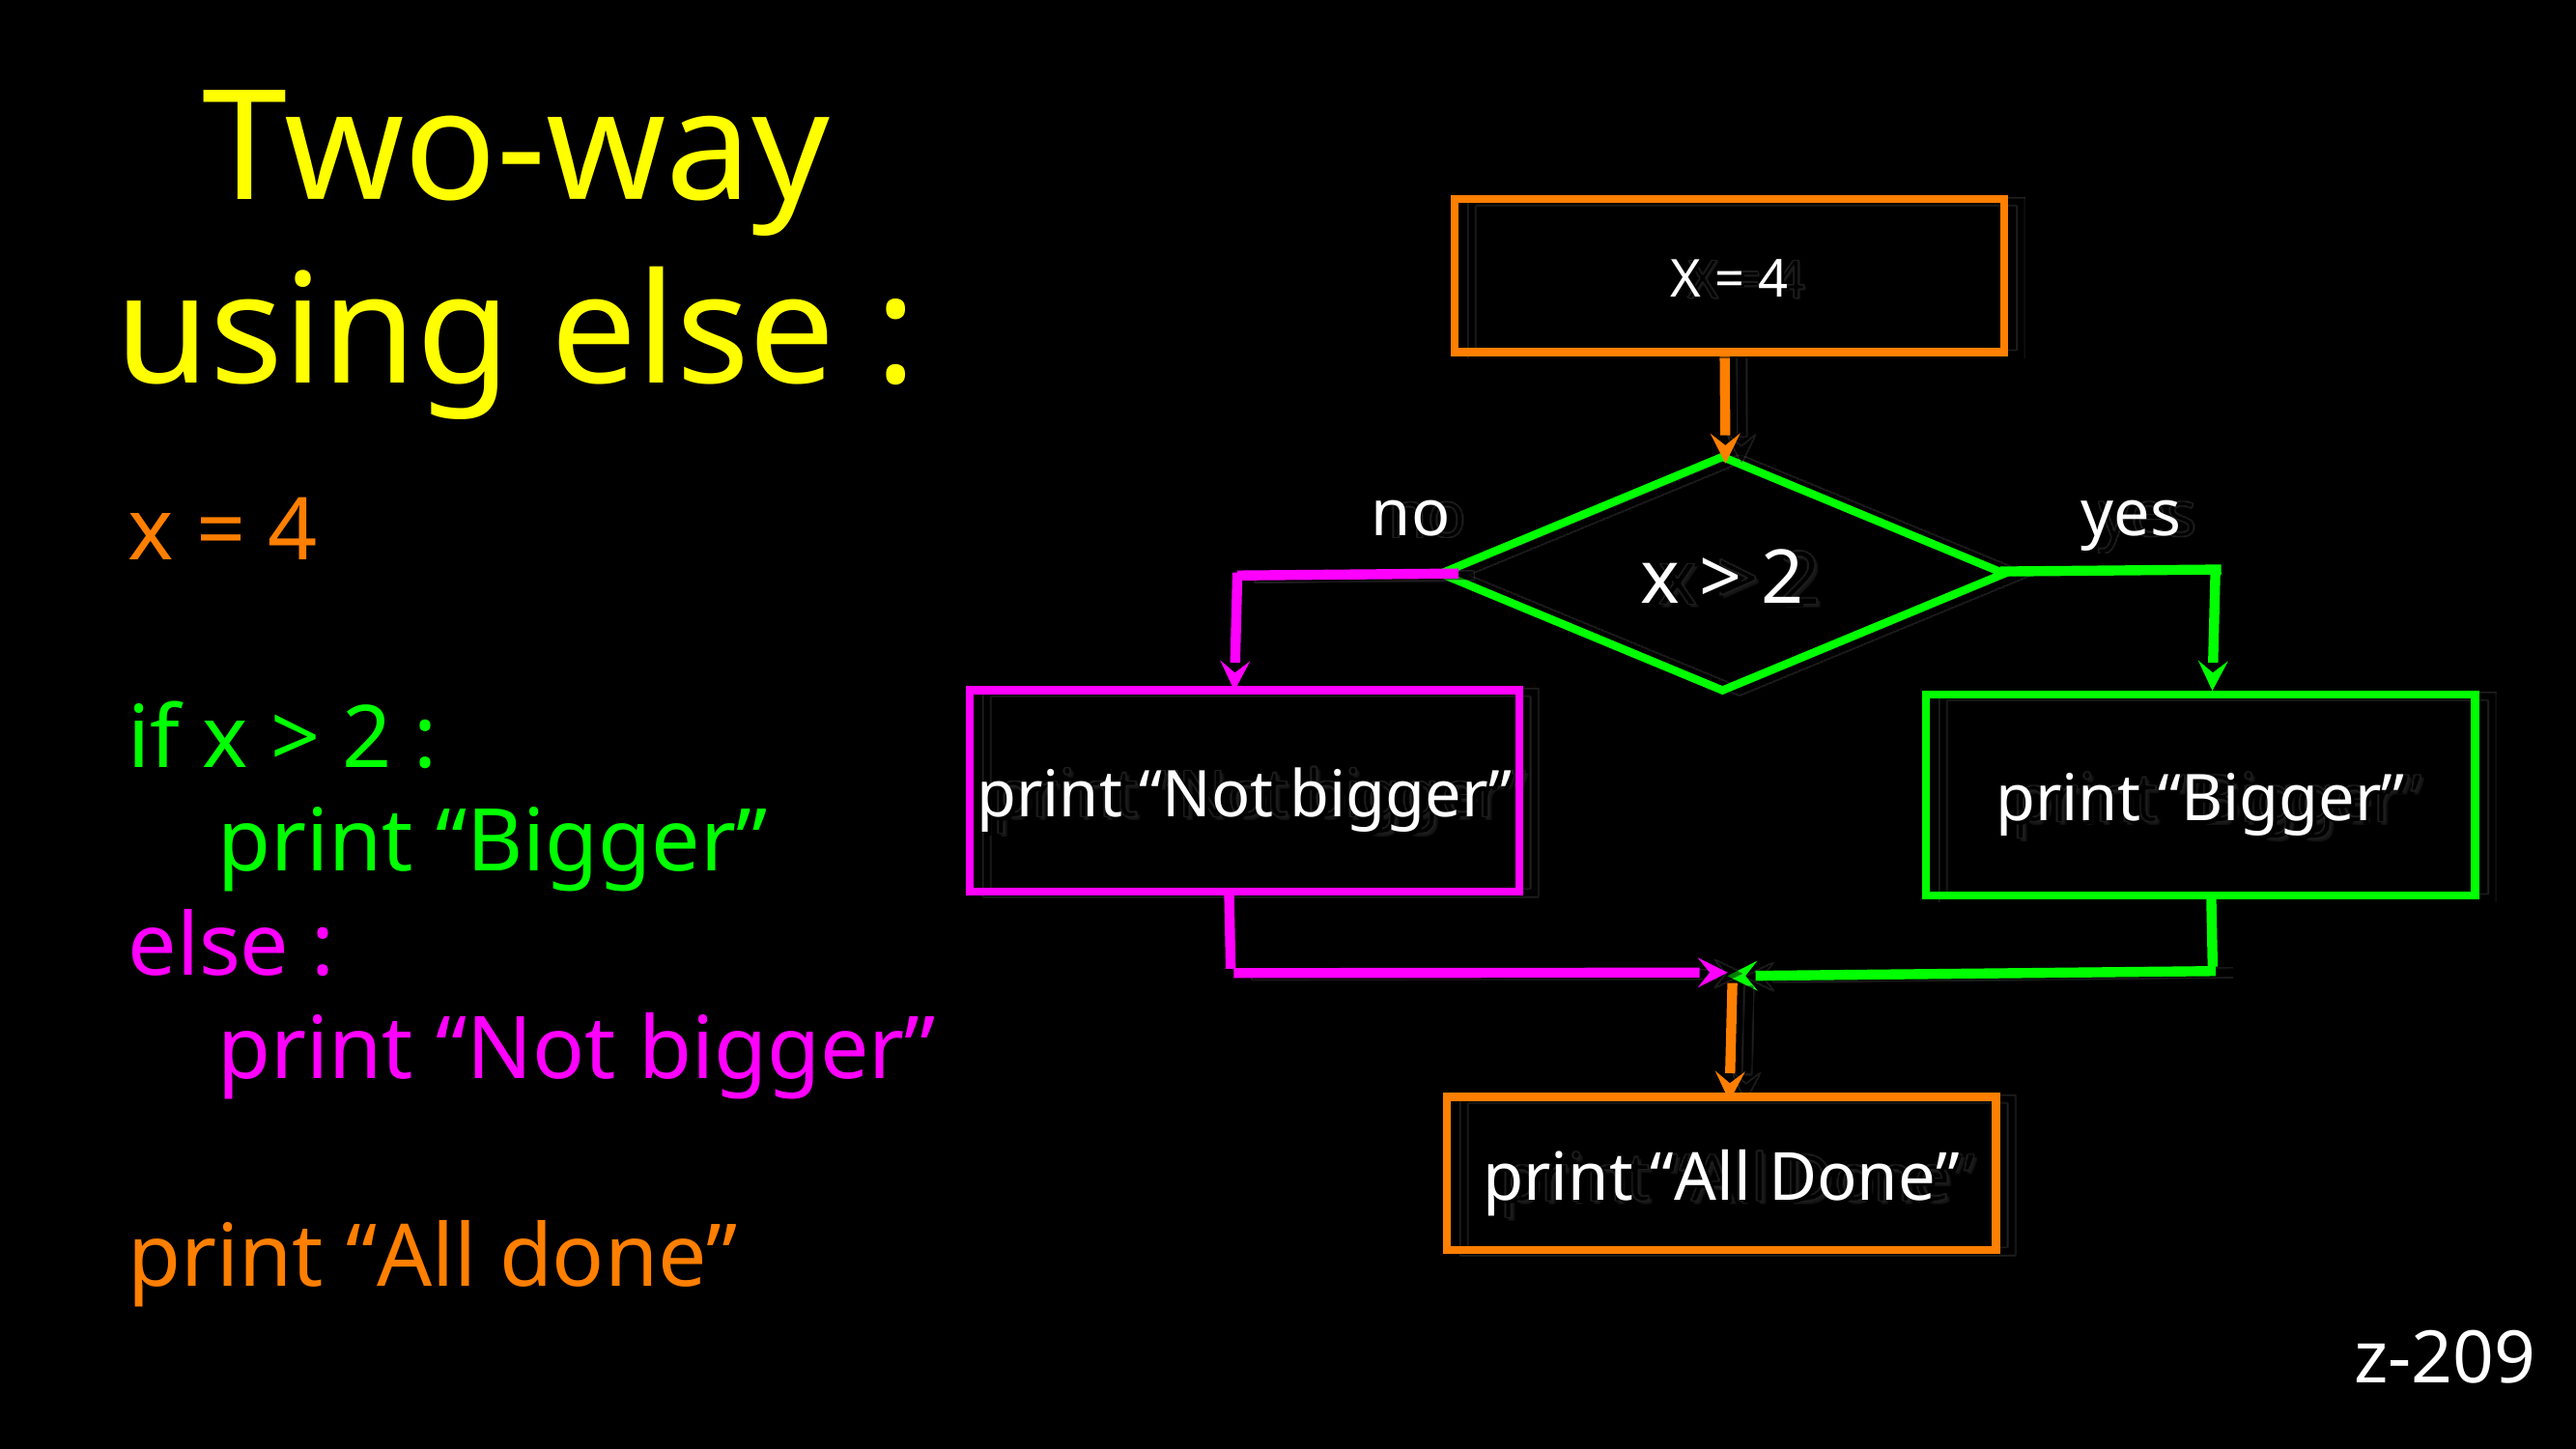

# Two-way using else :
X = 4
x > 2
no
yes
x = 4
if x > 2 :
 print “Bigger”
else :
 print “Not bigger”
print “All done”
print “Not bigger”
print “Bigger”
print “All Done”
z-209